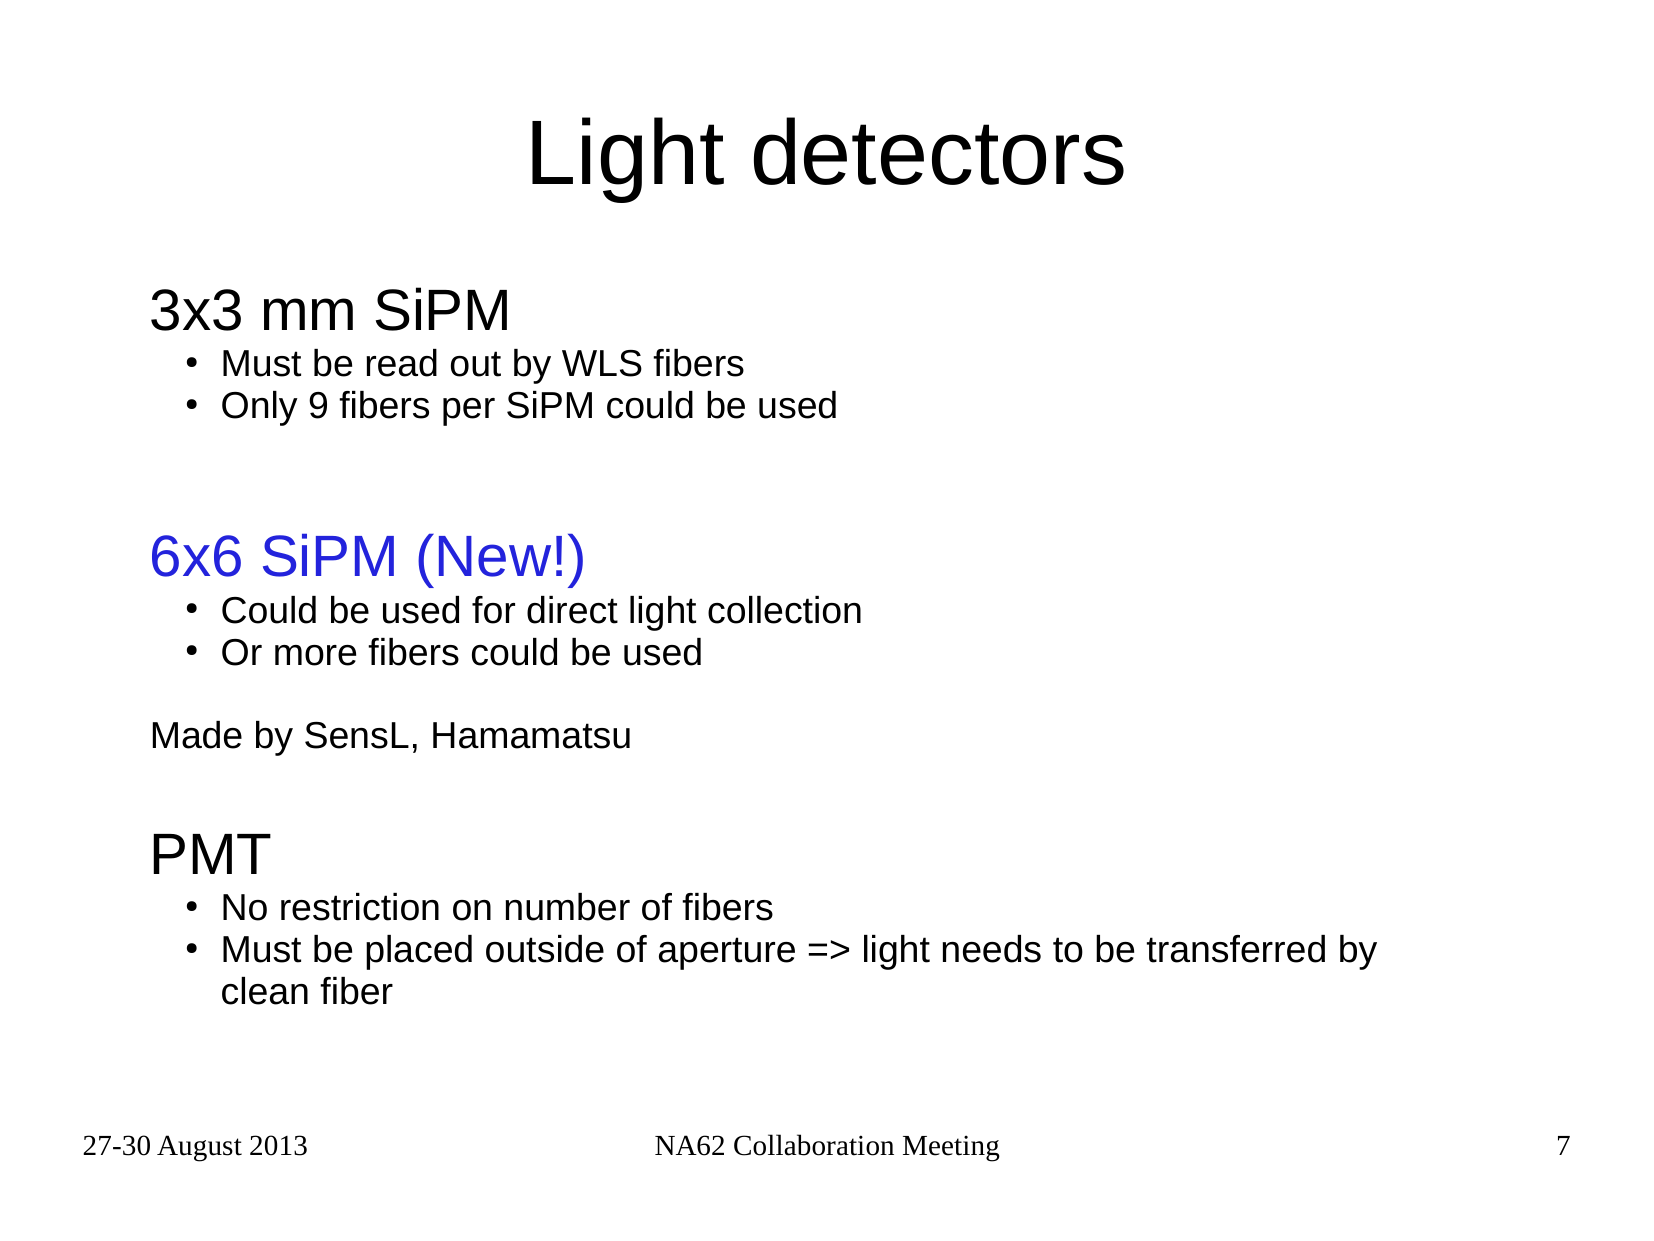

# Light detectors
3x3 mm SiPM
Must be read out by WLS fibers
Only 9 fibers per SiPM could be used
6x6 SiPM (New!)
Could be used for direct light collection
Or more fibers could be used
Made by SensL, Hamamatsu
PMT
No restriction on number of fibers
Must be placed outside of aperture => light needs to be transferred by clean fiber
27-30 August 2013
NA62 Collaboration Meeting
7